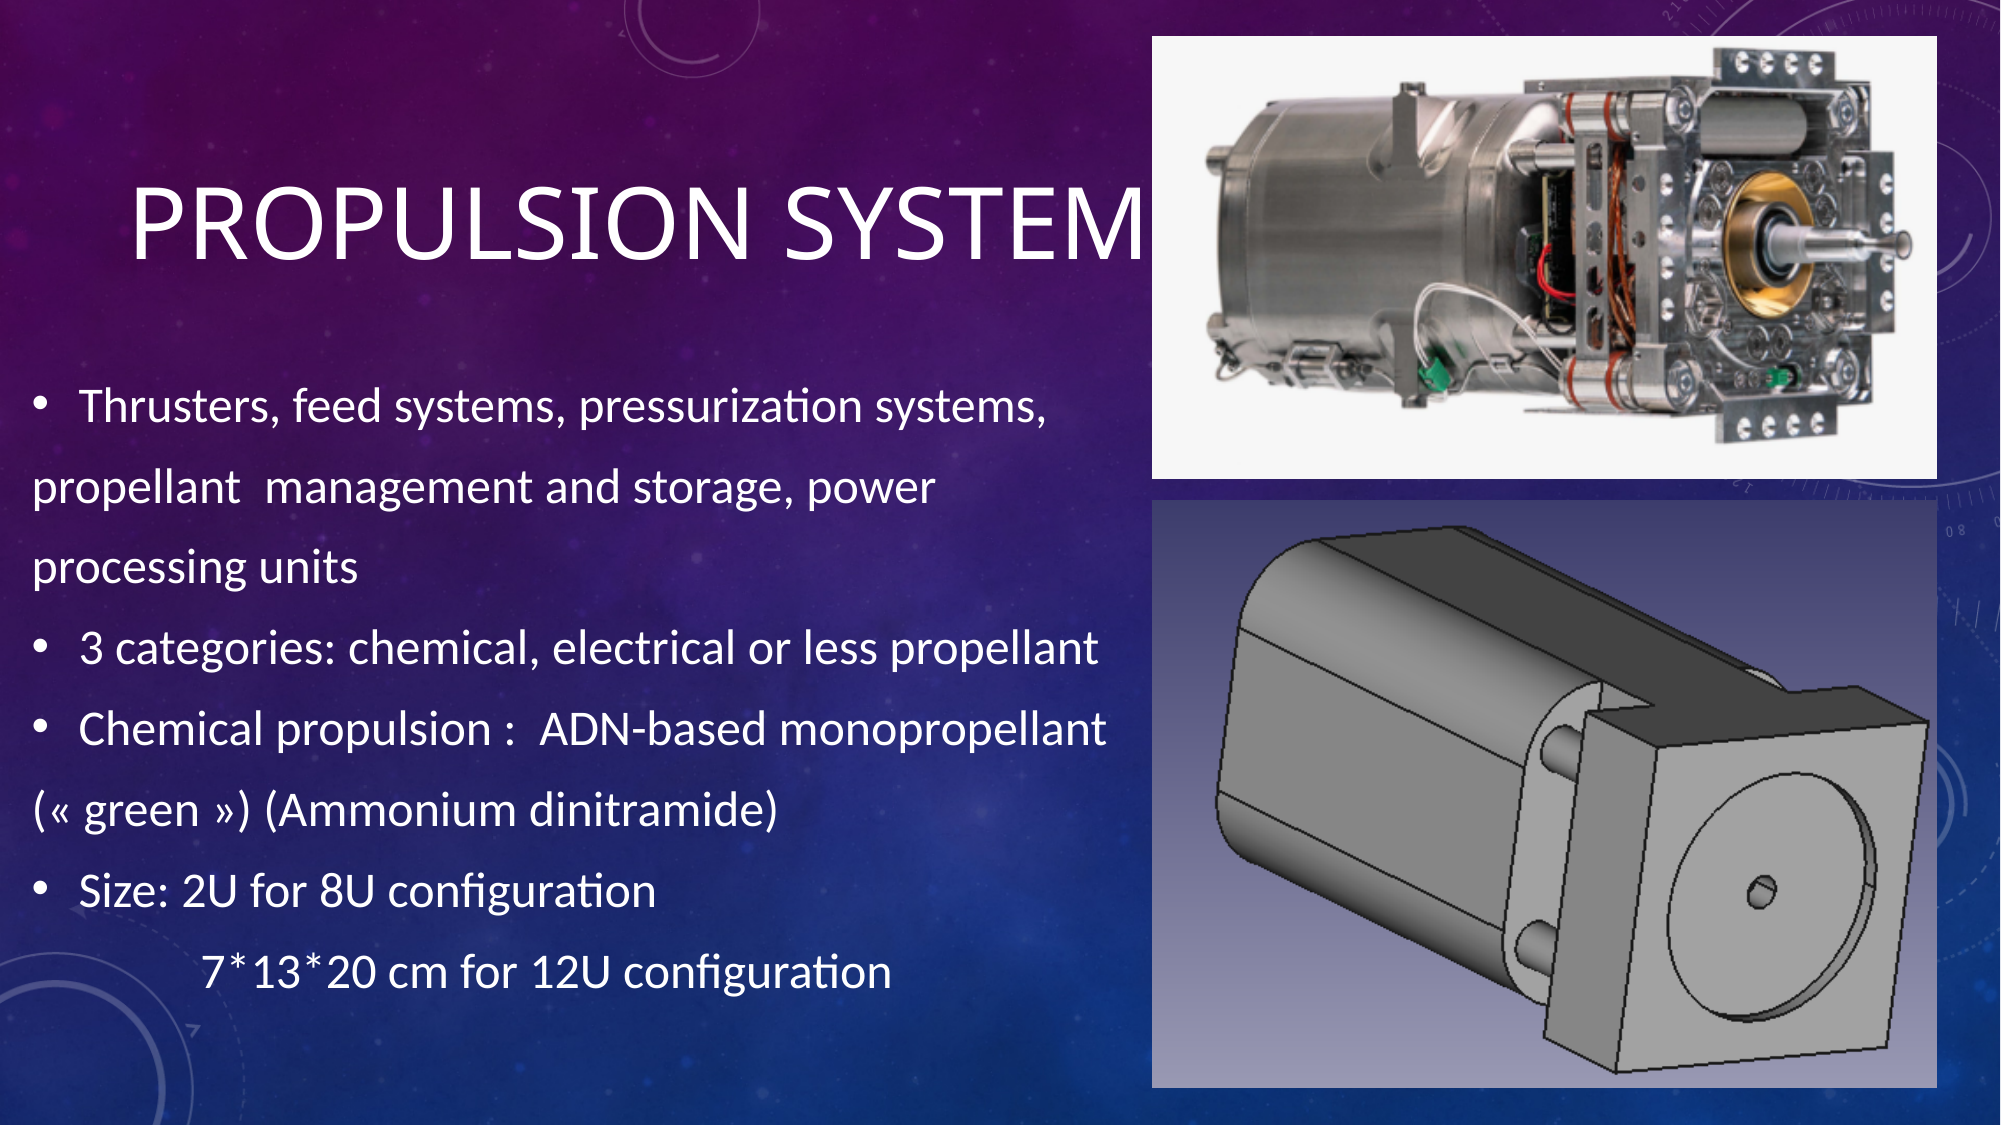

# Propulsion system
Thrusters, feed systems, pressurization systems,
propellant management and storage, power
processing units
3 categories: chemical, electrical or less propellant
Chemical propulsion : ADN-based monopropellant
(« green ») (Ammonium dinitramide)
Size: 2U for 8U configuration
 7*13*20 cm for 12U configuration